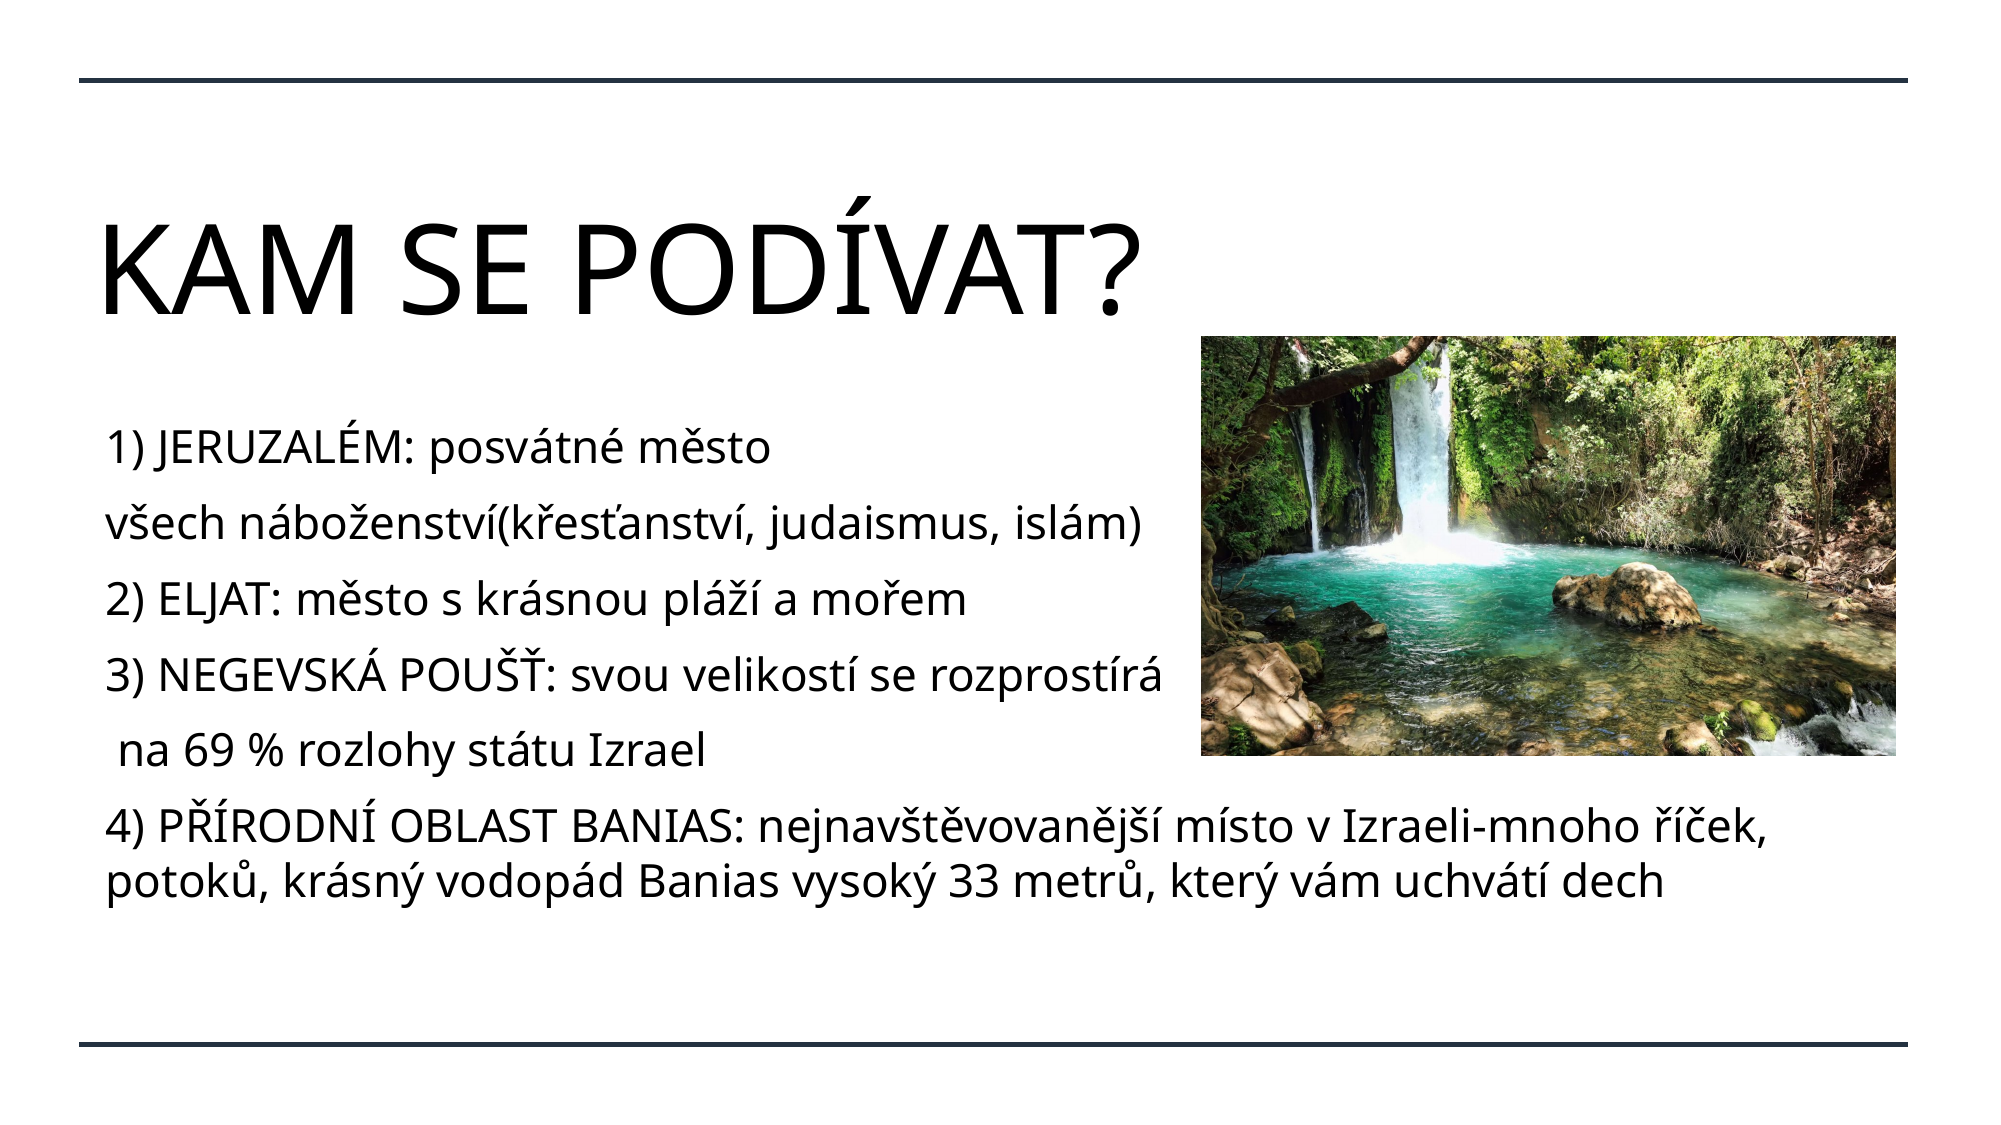

# KAM SE PODÍVAT?
1) JERUZALÉM: posvátné město
všech náboženství(křesťanství, judaismus, islám)
2) ELJAT: město s krásnou pláží a mořem
3) NEGEVSKÁ POUŠŤ: svou velikostí se rozprostírá
 na 69 % rozlohy státu Izrael
4) PŘÍRODNÍ OBLAST BANIAS: nejnavštěvovanější místo v Izraeli-mnoho říček, potoků, krásný vodopád Banias vysoký 33 metrů, který vám uchvátí dech